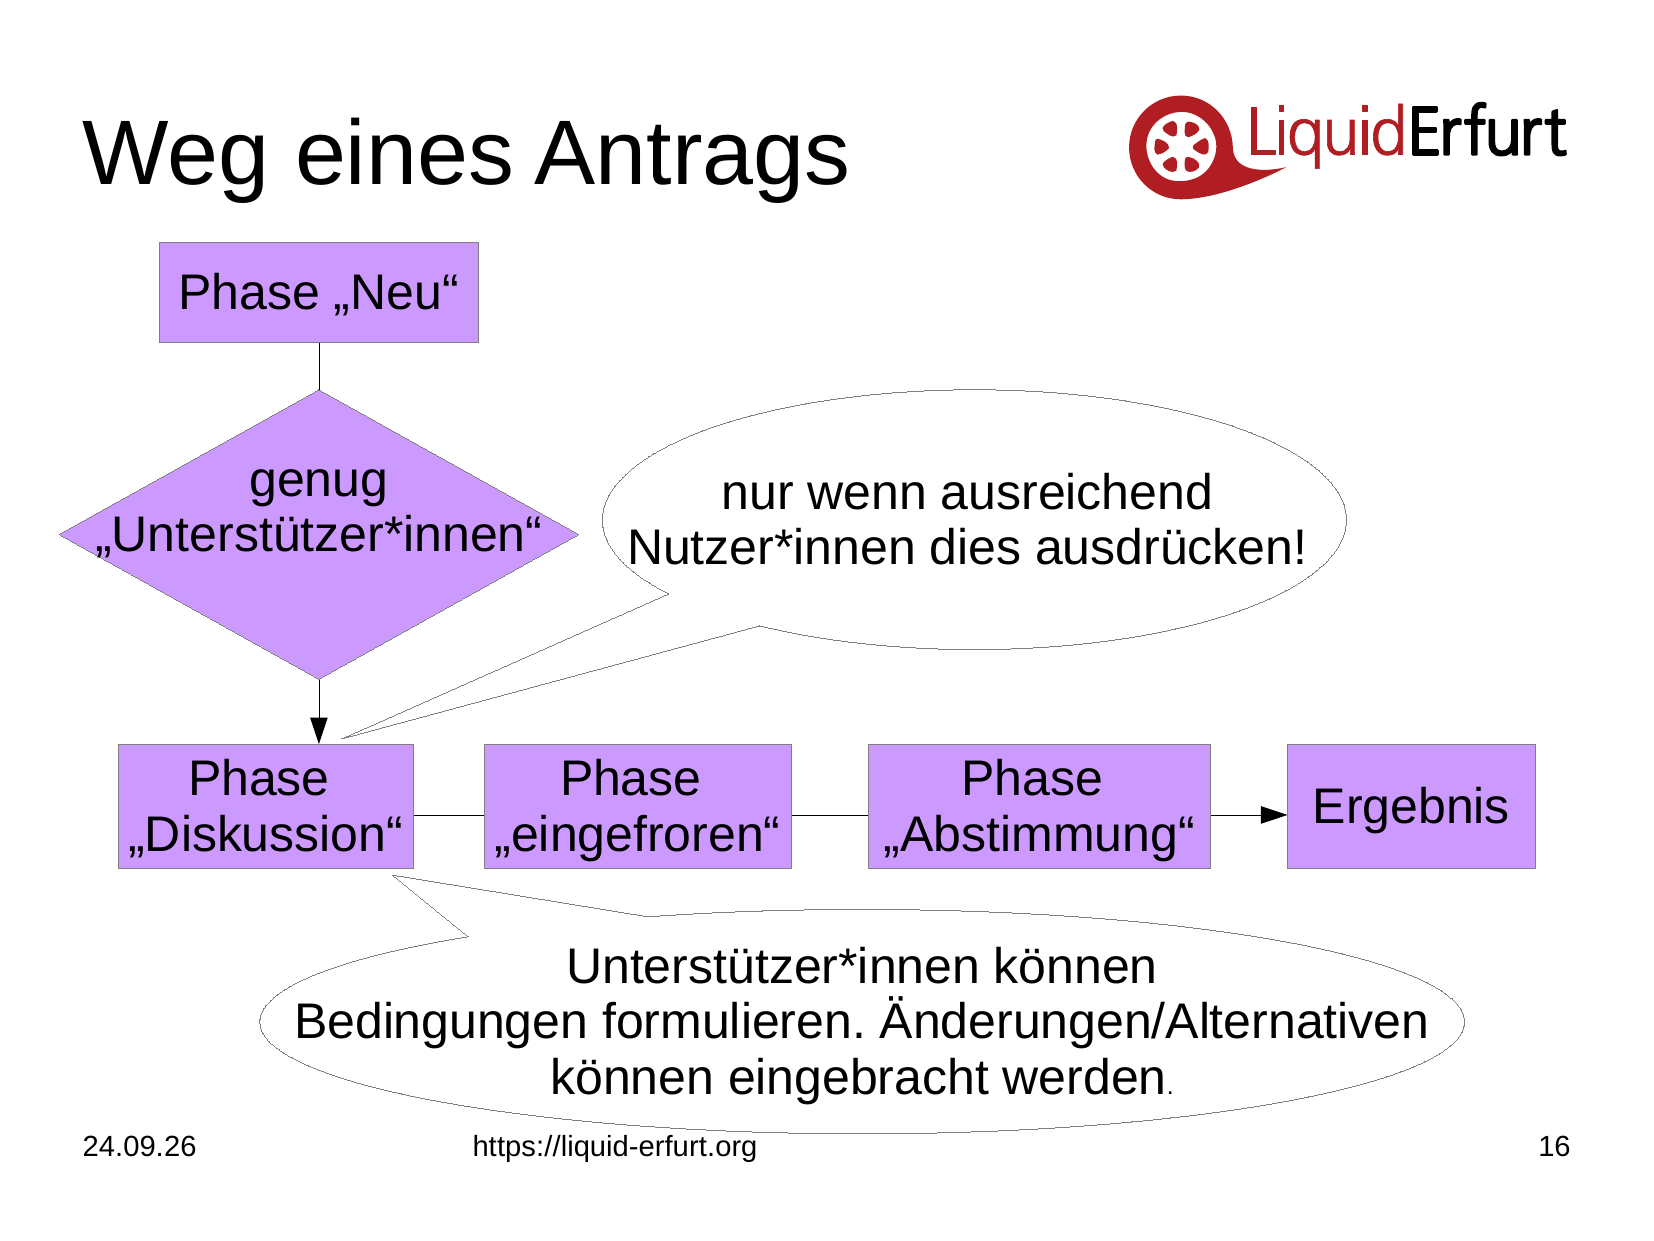

# Weg eines Antrags
Phase „Neu“
genug
„Unterstützer*innen“
nur wenn ausreichend
Nutzer*innen dies ausdrücken!
Phase
„Diskussion“
Phase
„eingefroren“
Phase
„Abstimmung“
Ergebnis
Unterstützer*innen können
Bedingungen formulieren. Änderungen/Alternativen
können eingebracht werden.
https://liquid-erfurt.org
16